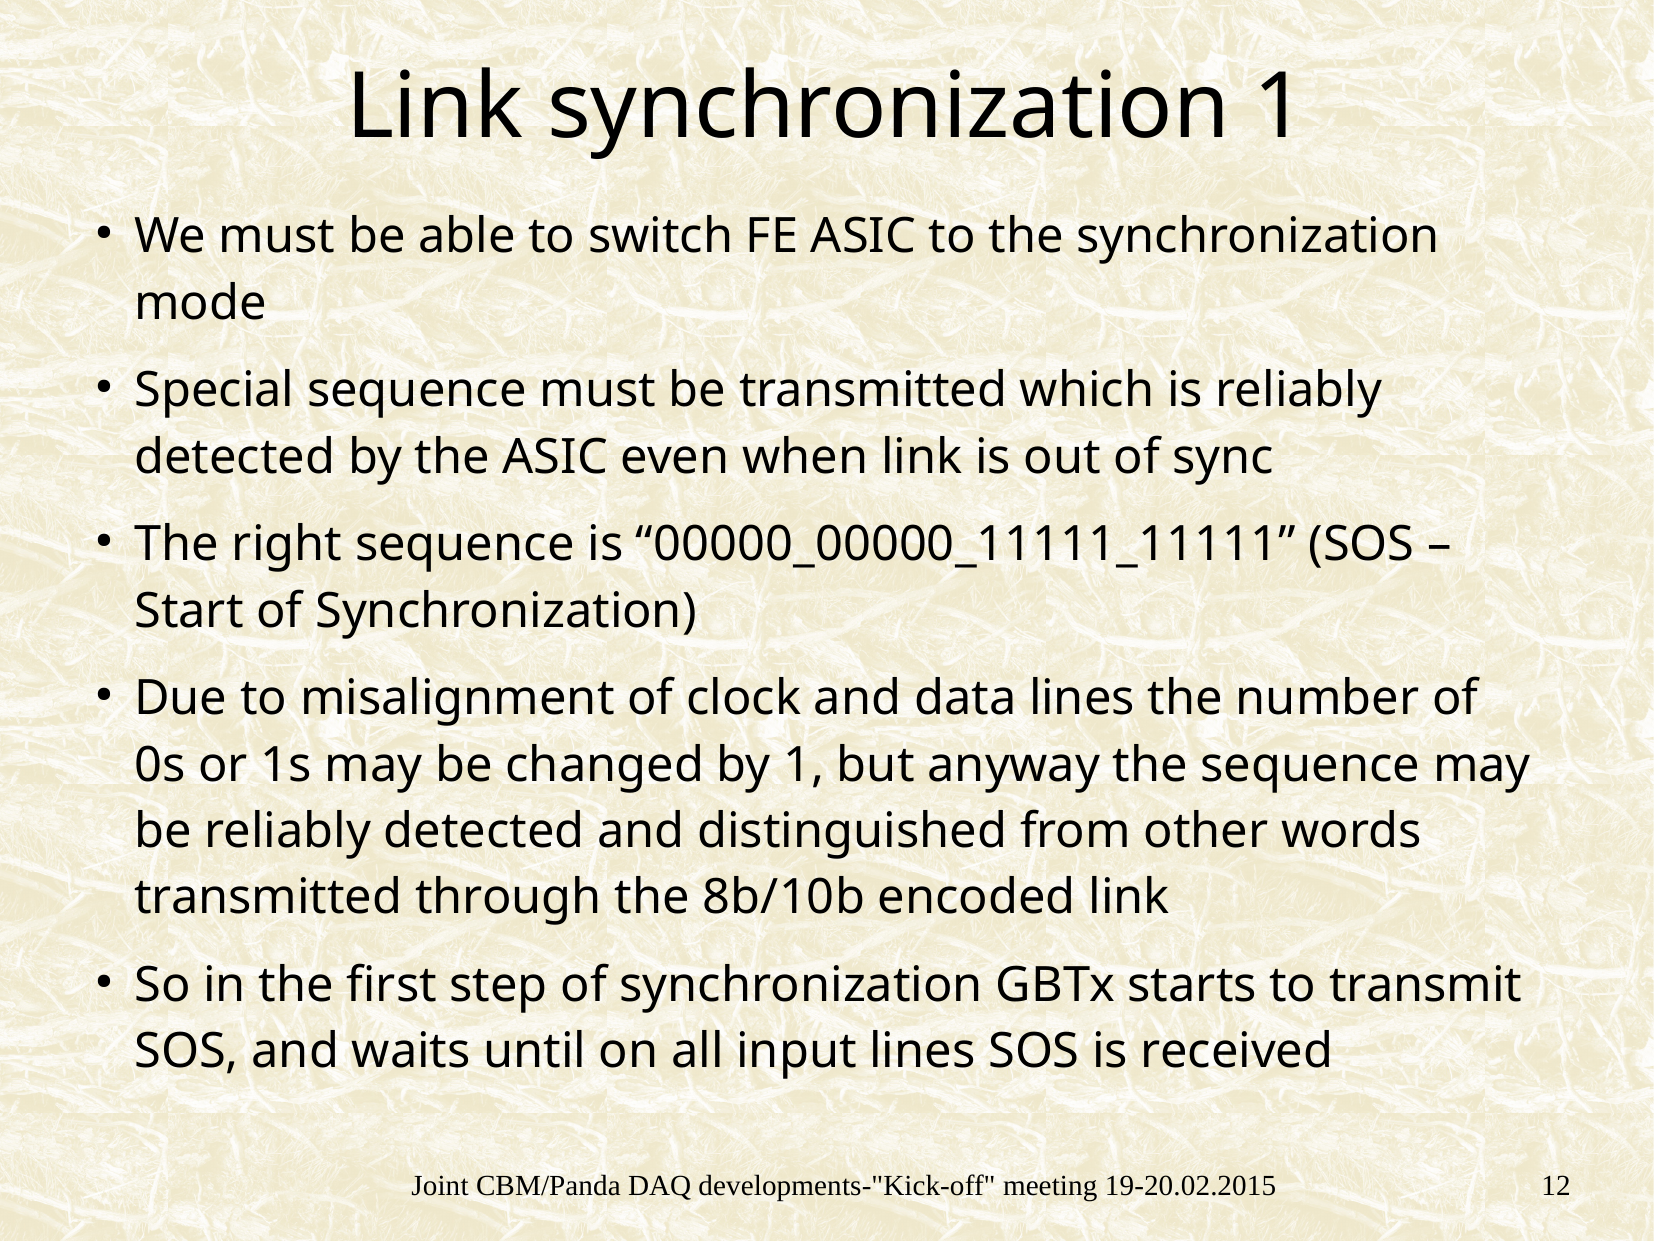

# Link synchronization 1
We must be able to switch FE ASIC to the synchronization mode
Special sequence must be transmitted which is reliably detected by the ASIC even when link is out of sync
The right sequence is “00000_00000_11111_11111” (SOS – Start of Synchronization)
Due to misalignment of clock and data lines the number of 0s or 1s may be changed by 1, but anyway the sequence may be reliably detected and distinguished from other words transmitted through the 8b/10b encoded link
So in the first step of synchronization GBTx starts to transmit SOS, and waits until on all input lines SOS is received
Joint CBM/Panda DAQ developments-"Kick-off" meeting 19-20.02.2015
12